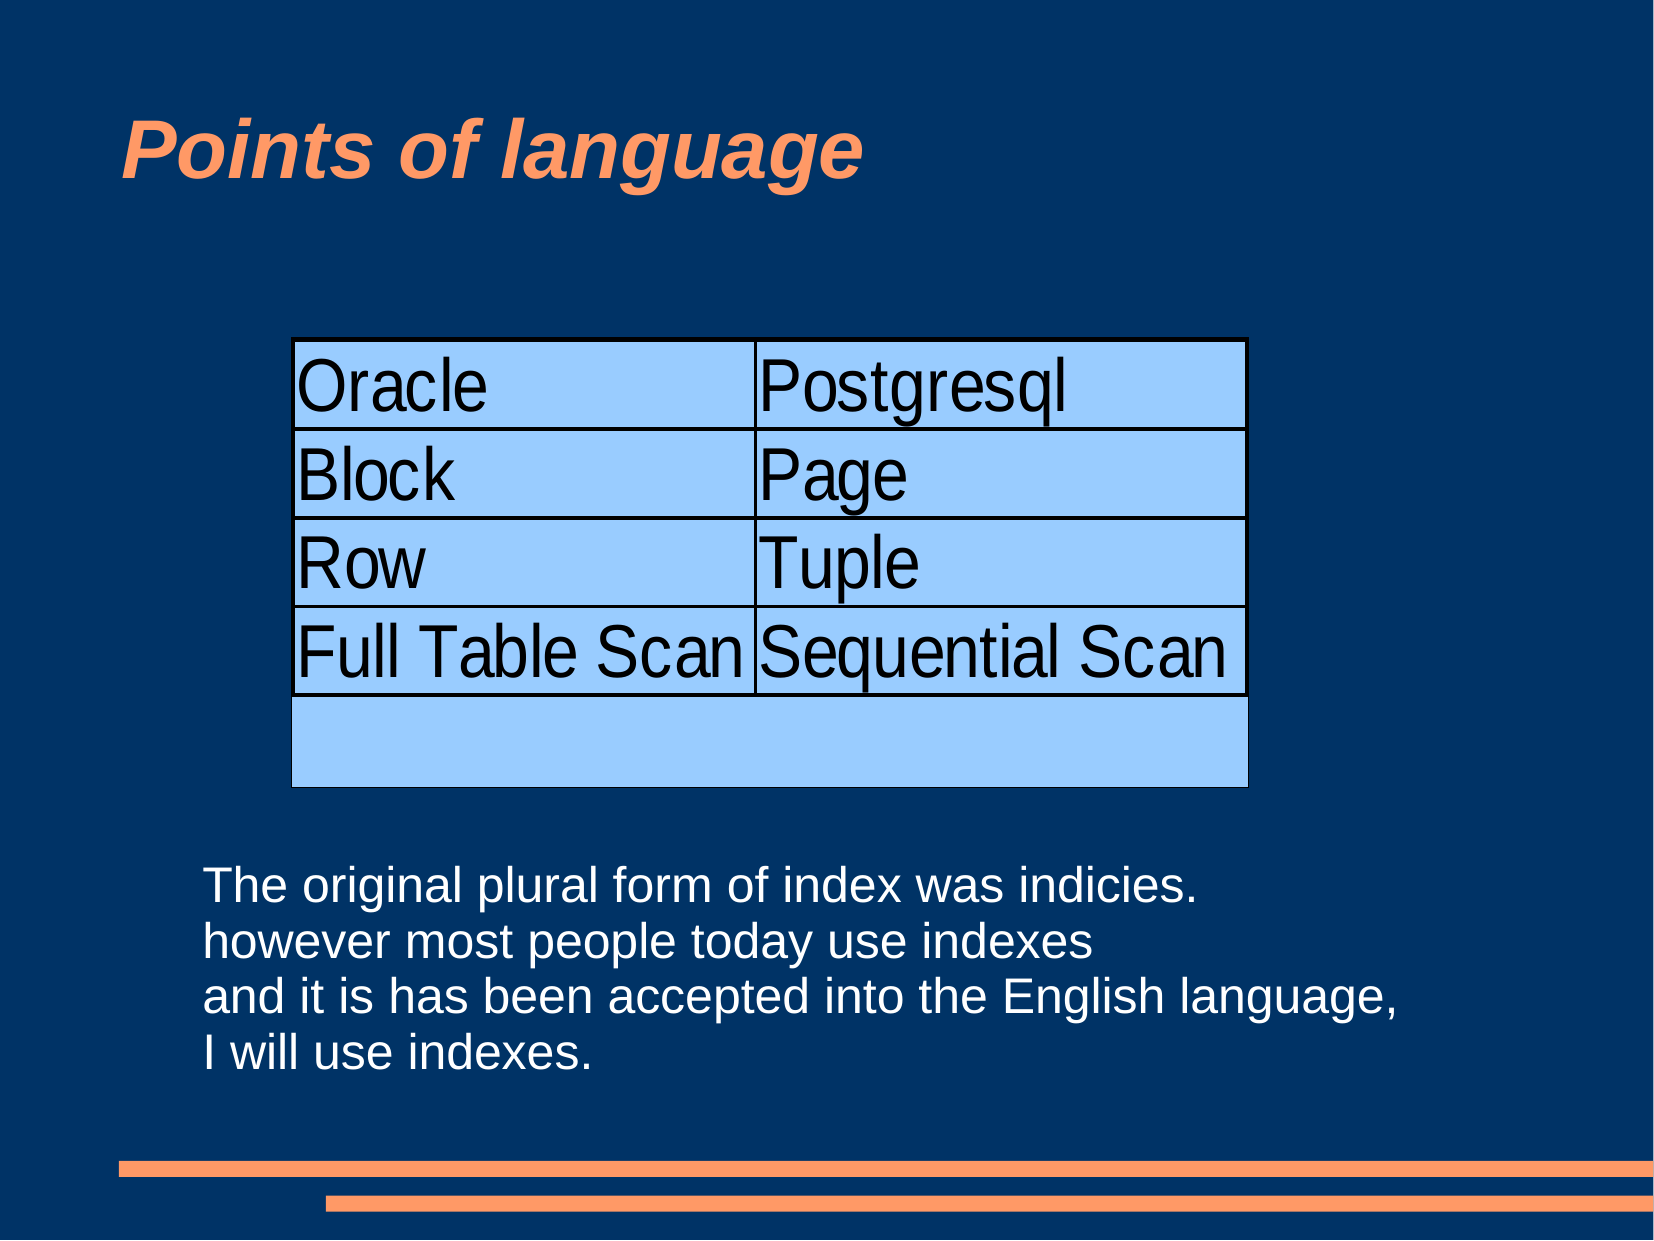

# Points of language
The original plural form of index was indicies.
however most people today use indexes
and it is has been accepted into the English language,
I will use indexes.